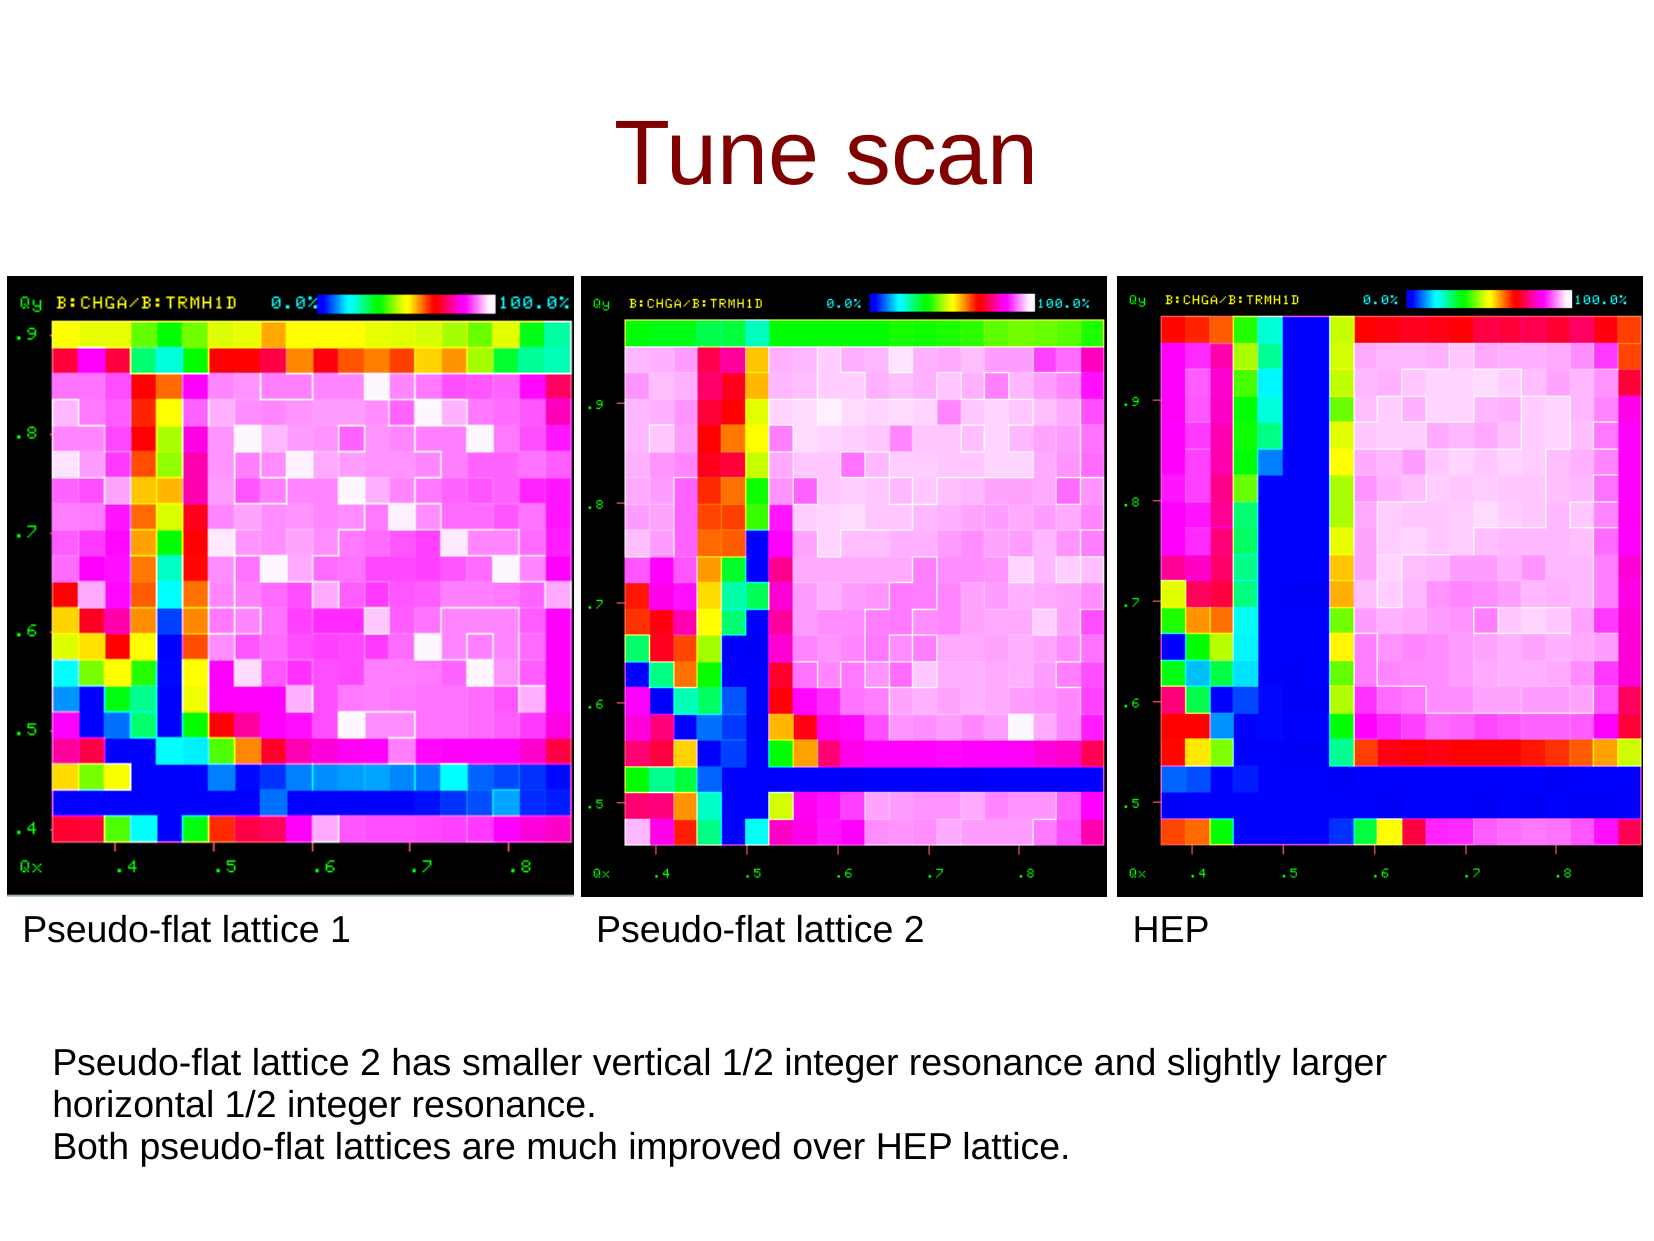

# Tune scan
Pseudo-flat lattice 1
Pseudo-flat lattice 2
HEP
Pseudo-flat lattice 2 has smaller vertical 1/2 integer resonance and slightly larger horizontal 1/2 integer resonance.
Both pseudo-flat lattices are much improved over HEP lattice.